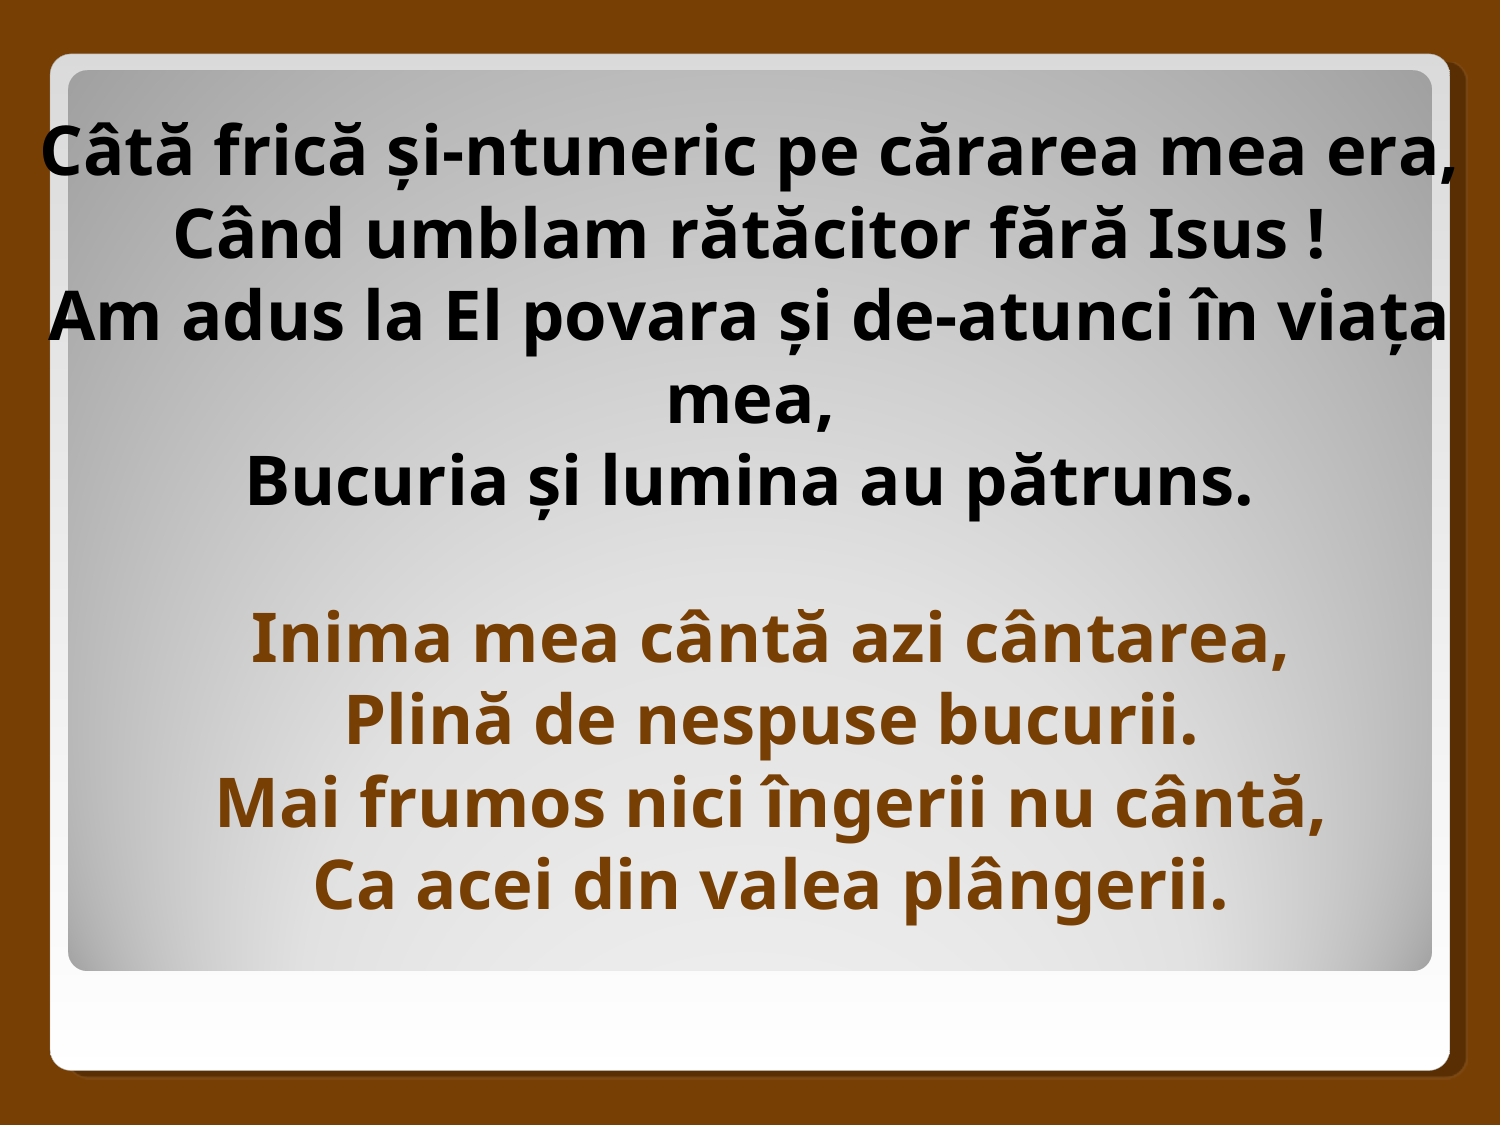

# Câtă frică şi-ntuneric pe cărarea mea era, Când umblam rătăcitor fără Isus ! Am adus la El povara şi de-atunci în viaţa mea, Bucuria şi lumina au pătruns.
Inima mea cântă azi cântarea,
Plină de nespuse bucurii.
Mai frumos nici îngerii nu cântă,
Ca acei din valea plângerii.